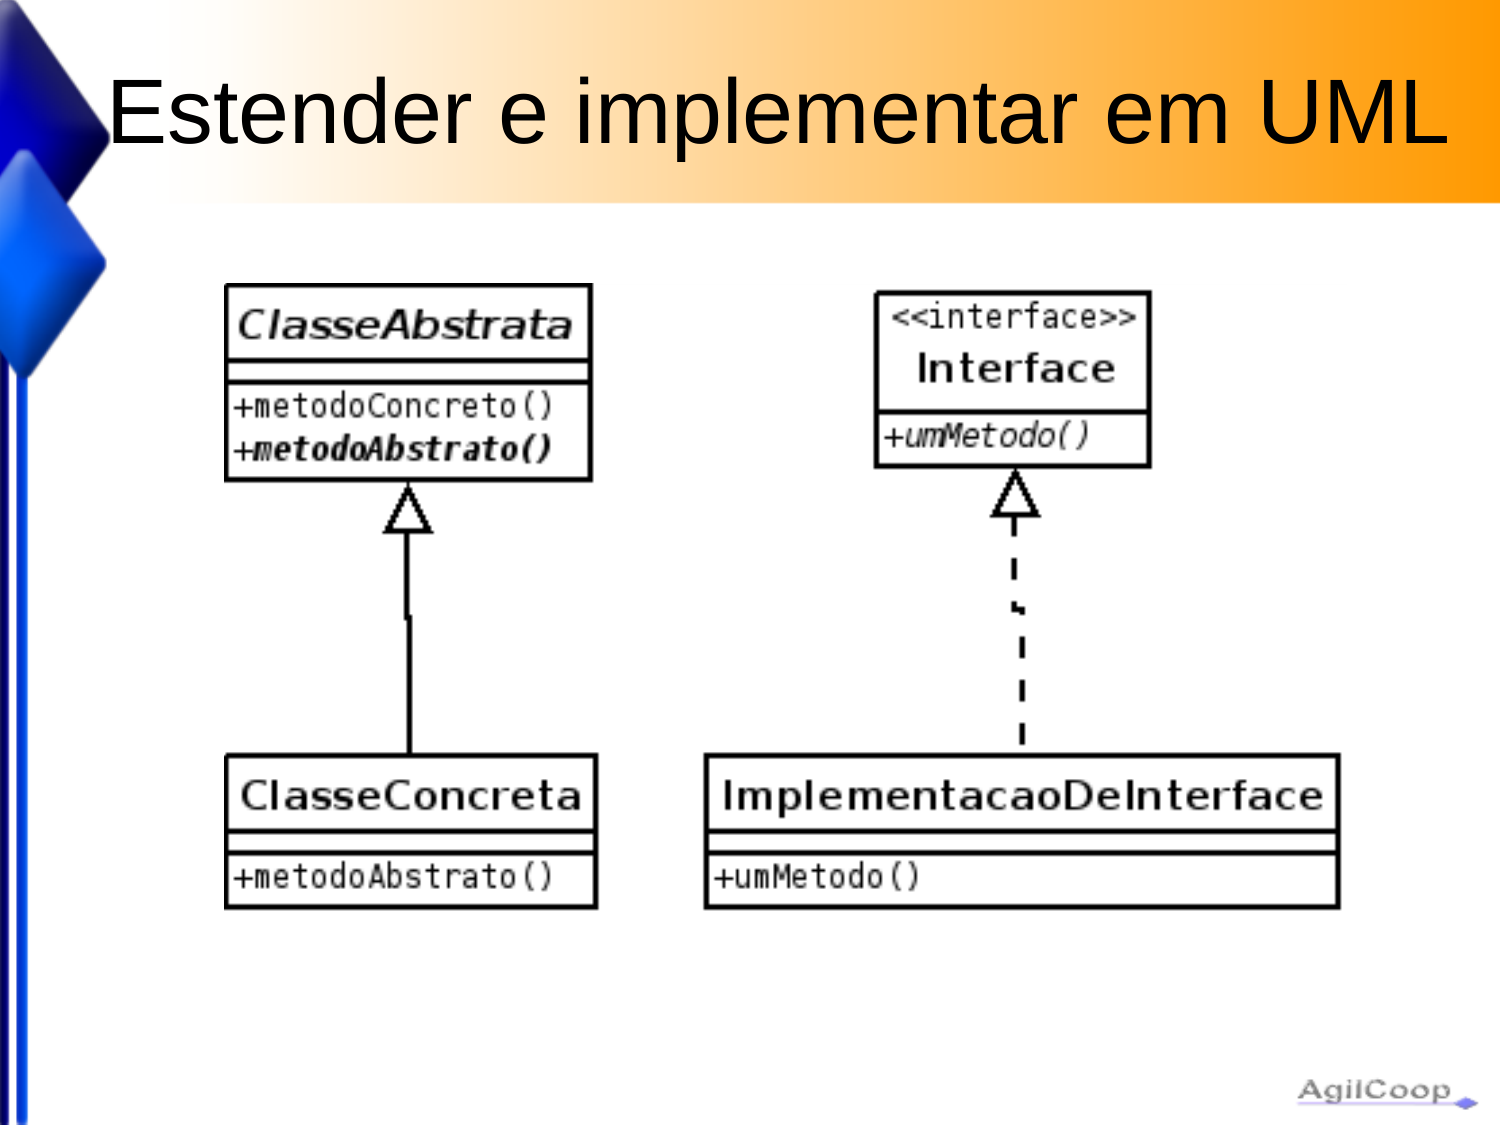

# Estender e implementar em UML
Copyleft AgilCoop 2007
21